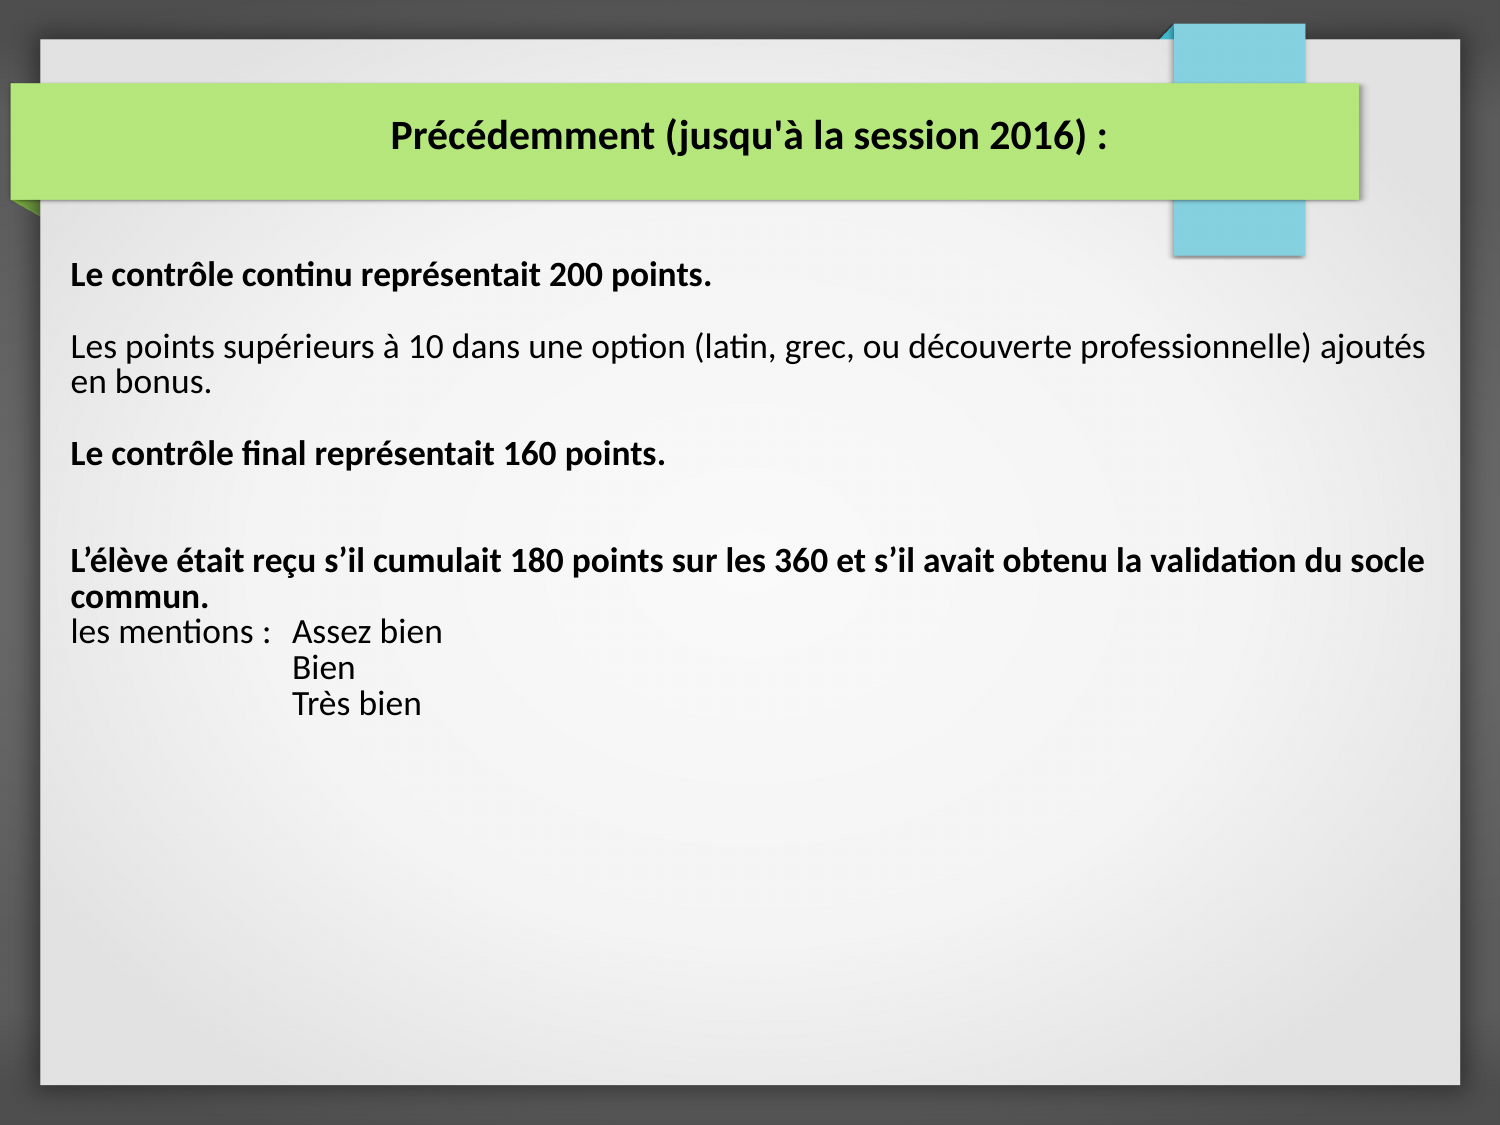

# Précédemment (jusqu'à la session 2016) :
Le contrôle continu représentait 200 points.
Les points supérieurs à 10 dans une option (latin, grec, ou découverte professionnelle) ajoutés en bonus.
Le contrôle final représentait 160 points.
L’élève était reçu s’il cumulait 180 points sur les 360 et s’il avait obtenu la validation du socle commun.
les mentions : 	Assez bien
			Bien
			Très bien